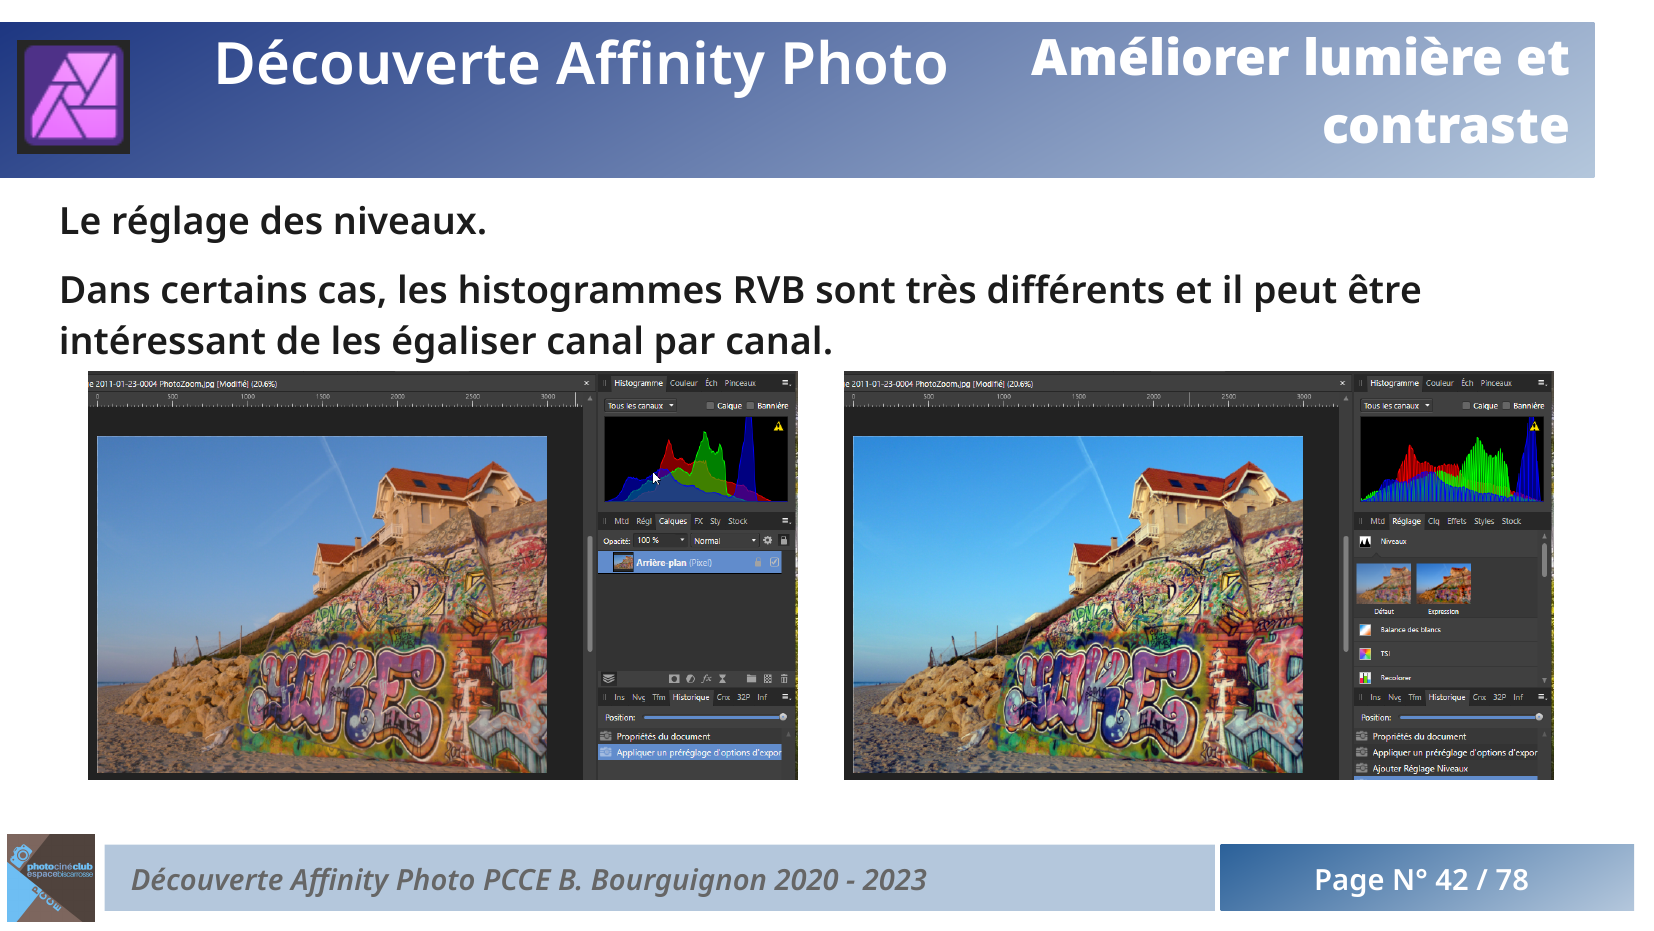

# Améliorer lumière et contraste
Le réglage des niveaux.
Dans certains cas, les histogrammes RVB sont très différents et il peut être intéressant de les égaliser canal par canal.